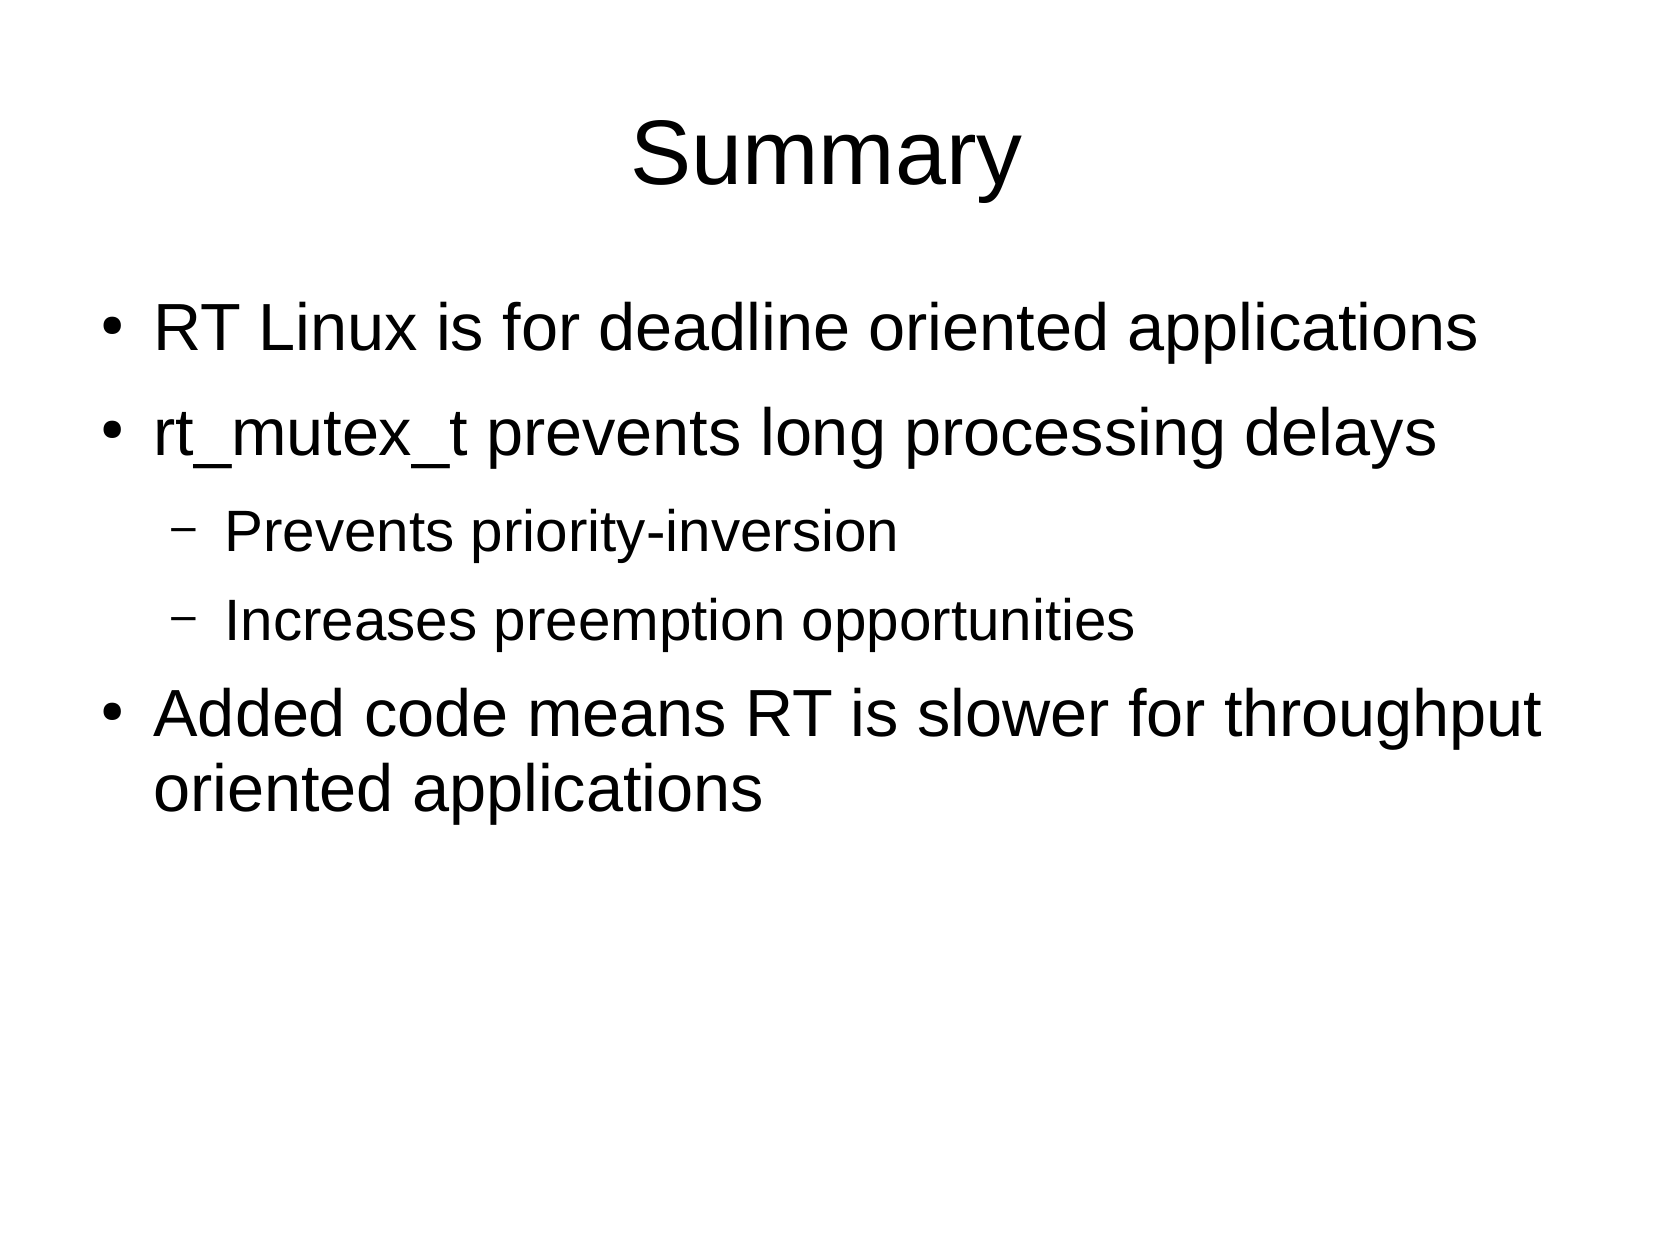

# Summary
RT Linux is for deadline oriented applications
rt_mutex_t prevents long processing delays
Prevents priority-inversion
Increases preemption opportunities
Added code means RT is slower for throughput oriented applications